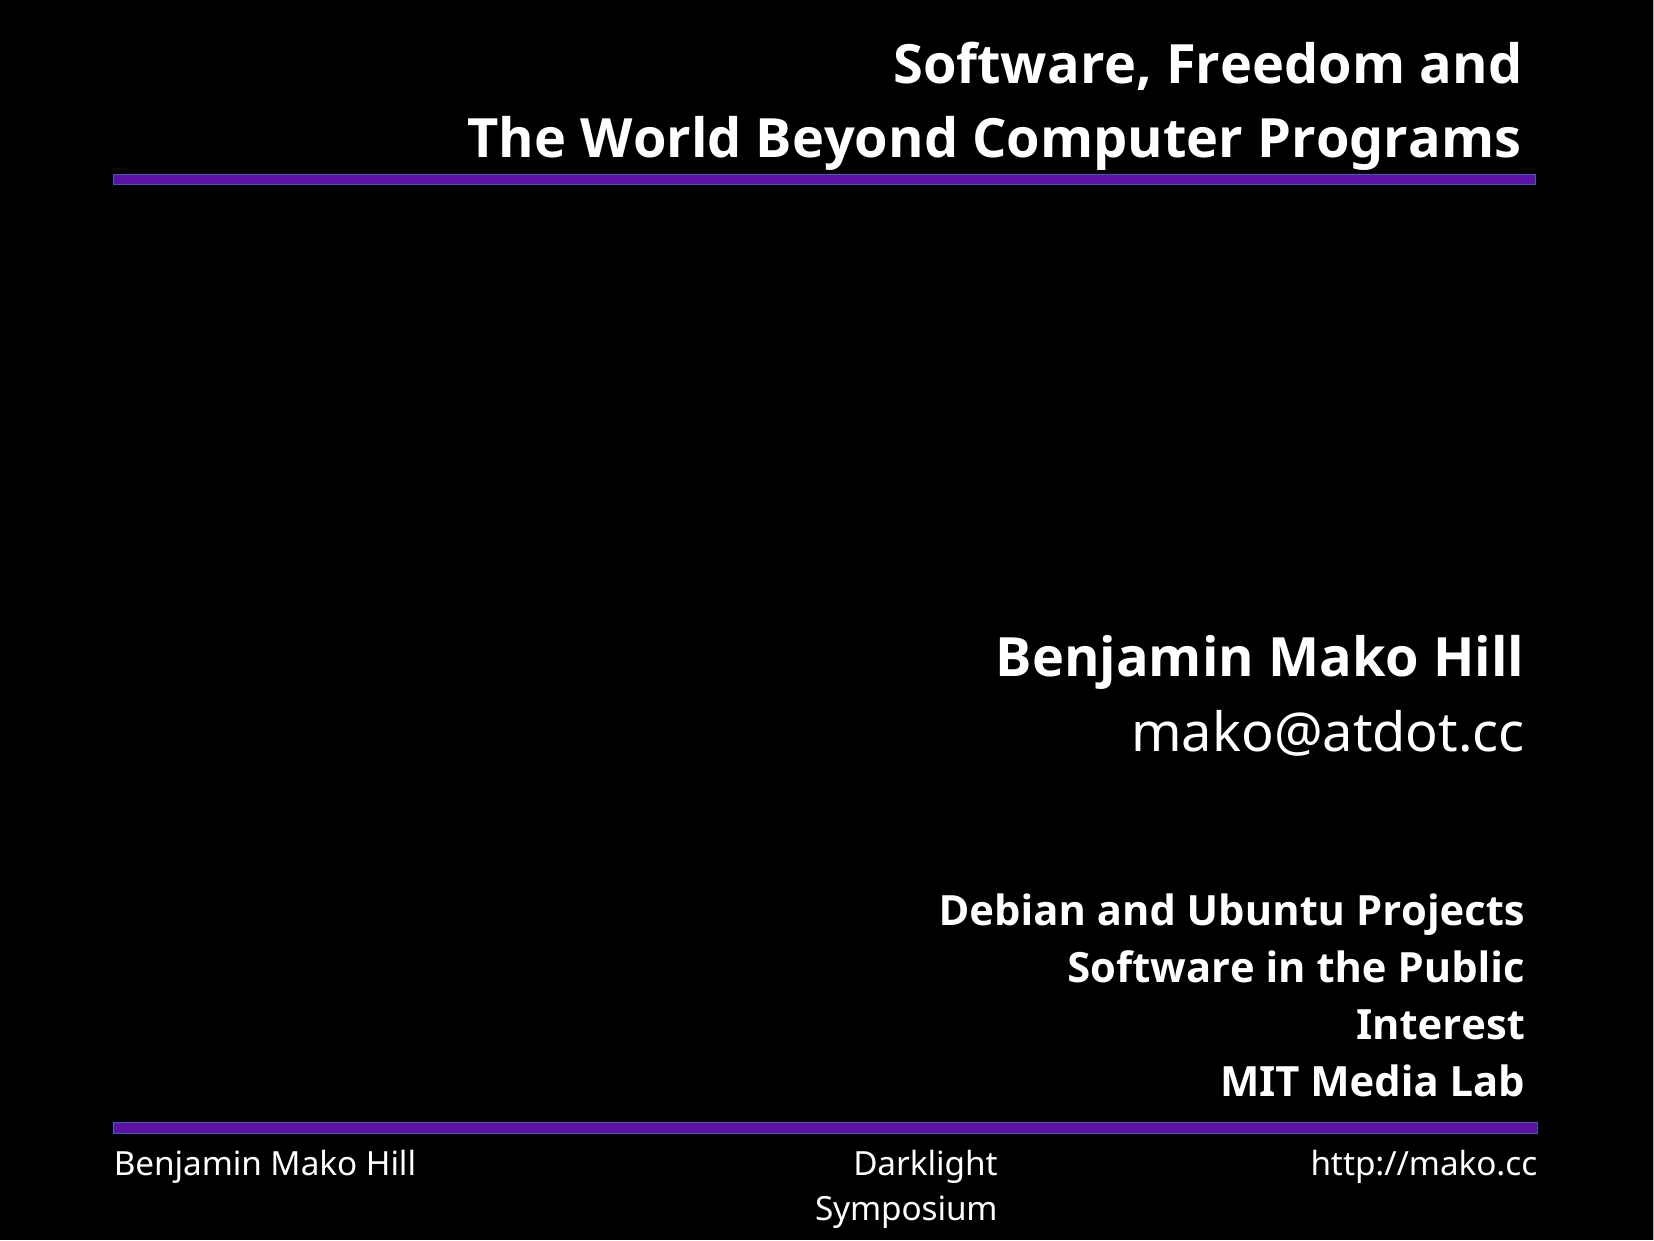

# Software, Freedom and The World Beyond Computer Programs
Benjamin Mako Hill
mako@atdot.cc
Debian and Ubuntu Projects
Software in the Public Interest
MIT Media Lab